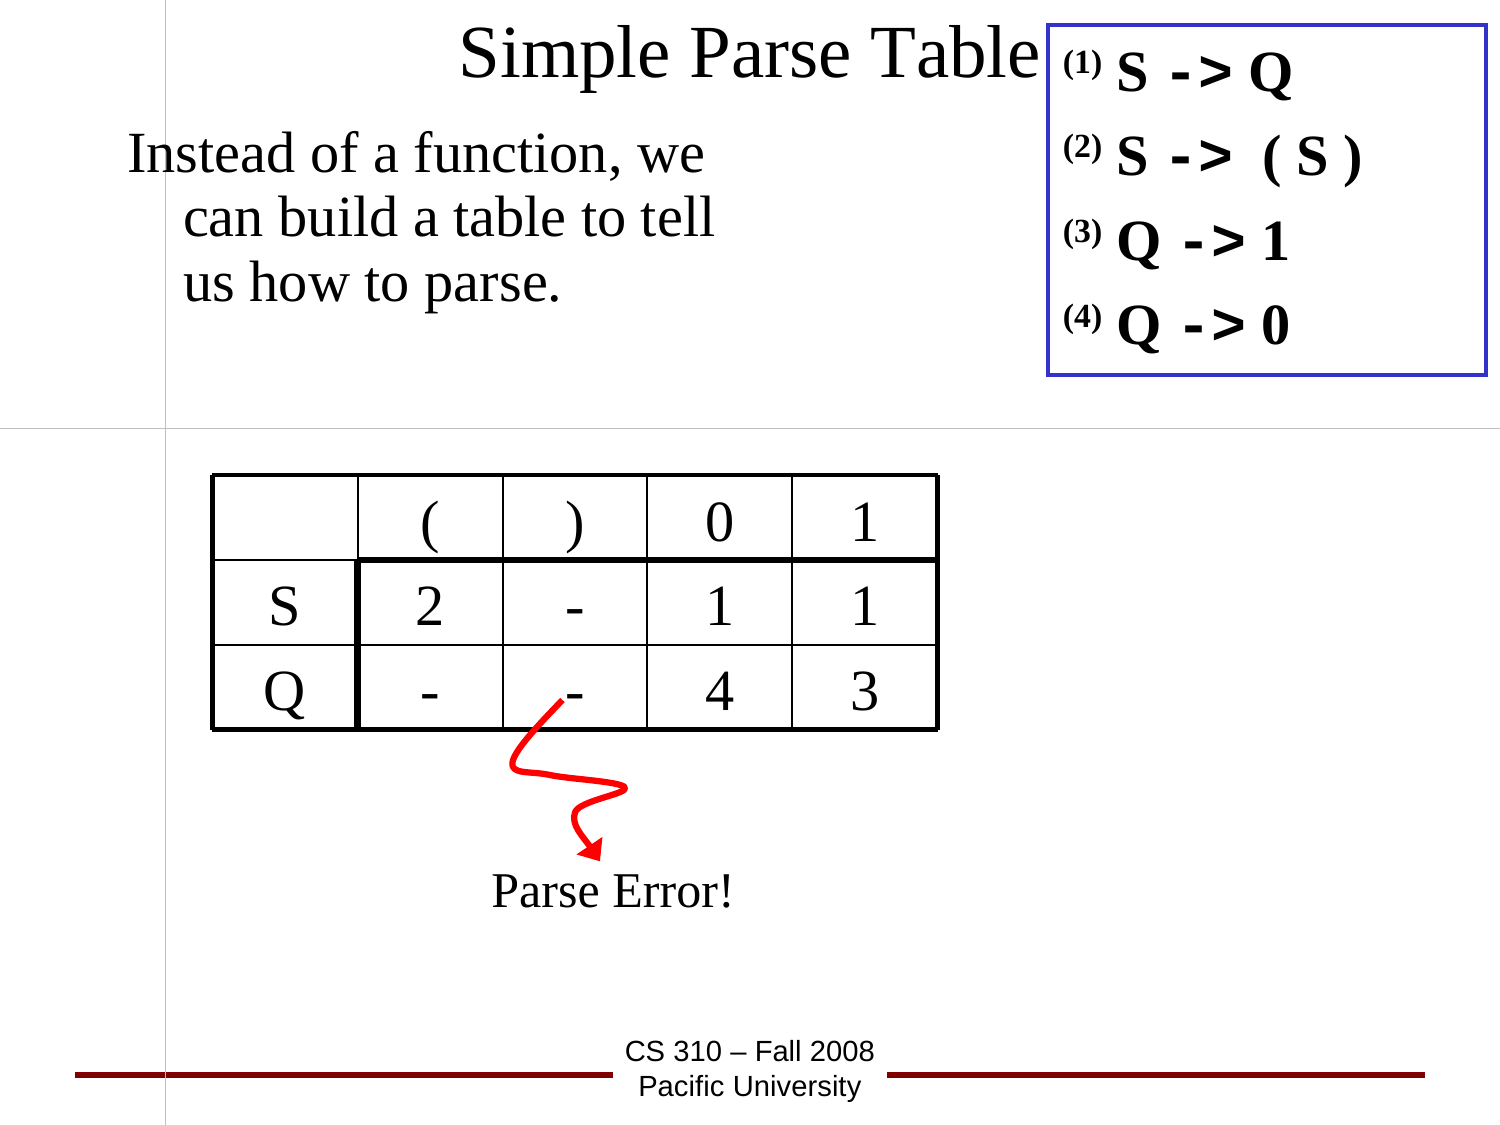

# Simple Parse Table
(1) S -> Q
(2) S -> ( S )
(3) Q -> 1
(4) Q -> 0
Instead of a function, we can build a table to tell us how to parse.
(
)
0
1
S
2
-
1
1
Q
-
-
4
3
Parse Error!